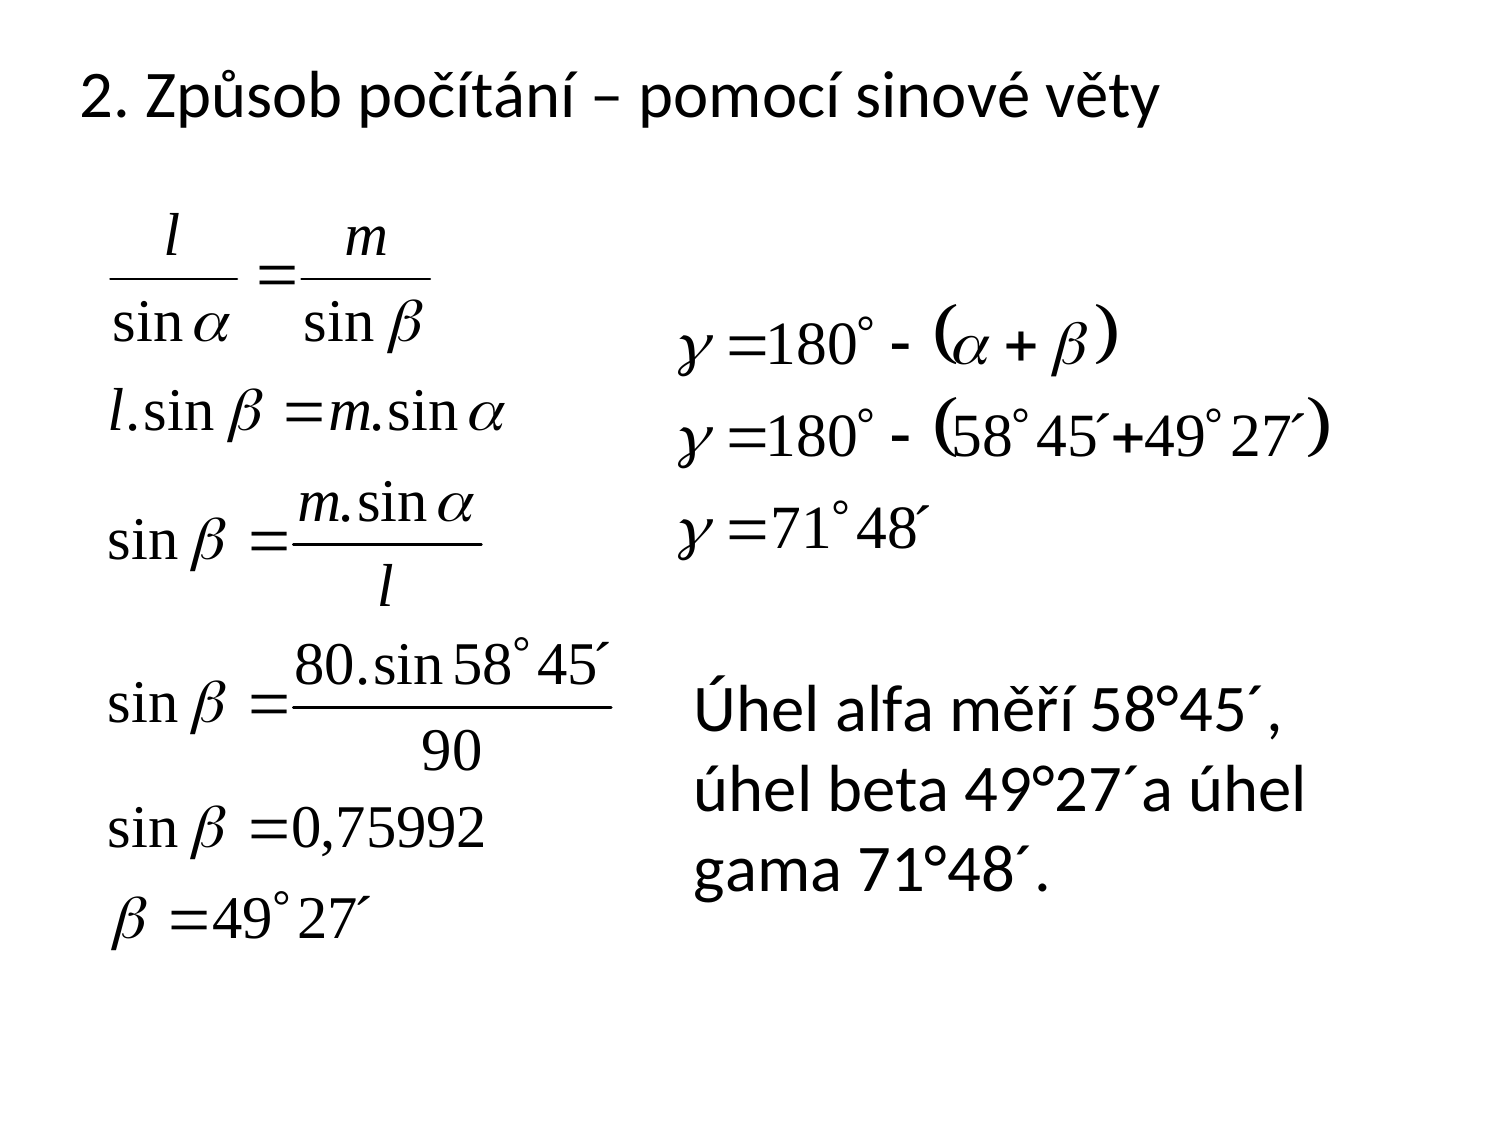

2. Způsob počítání – pomocí sinové věty
Úhel alfa měří 58°45´, úhel beta 49°27´a úhel gama 71°48´.